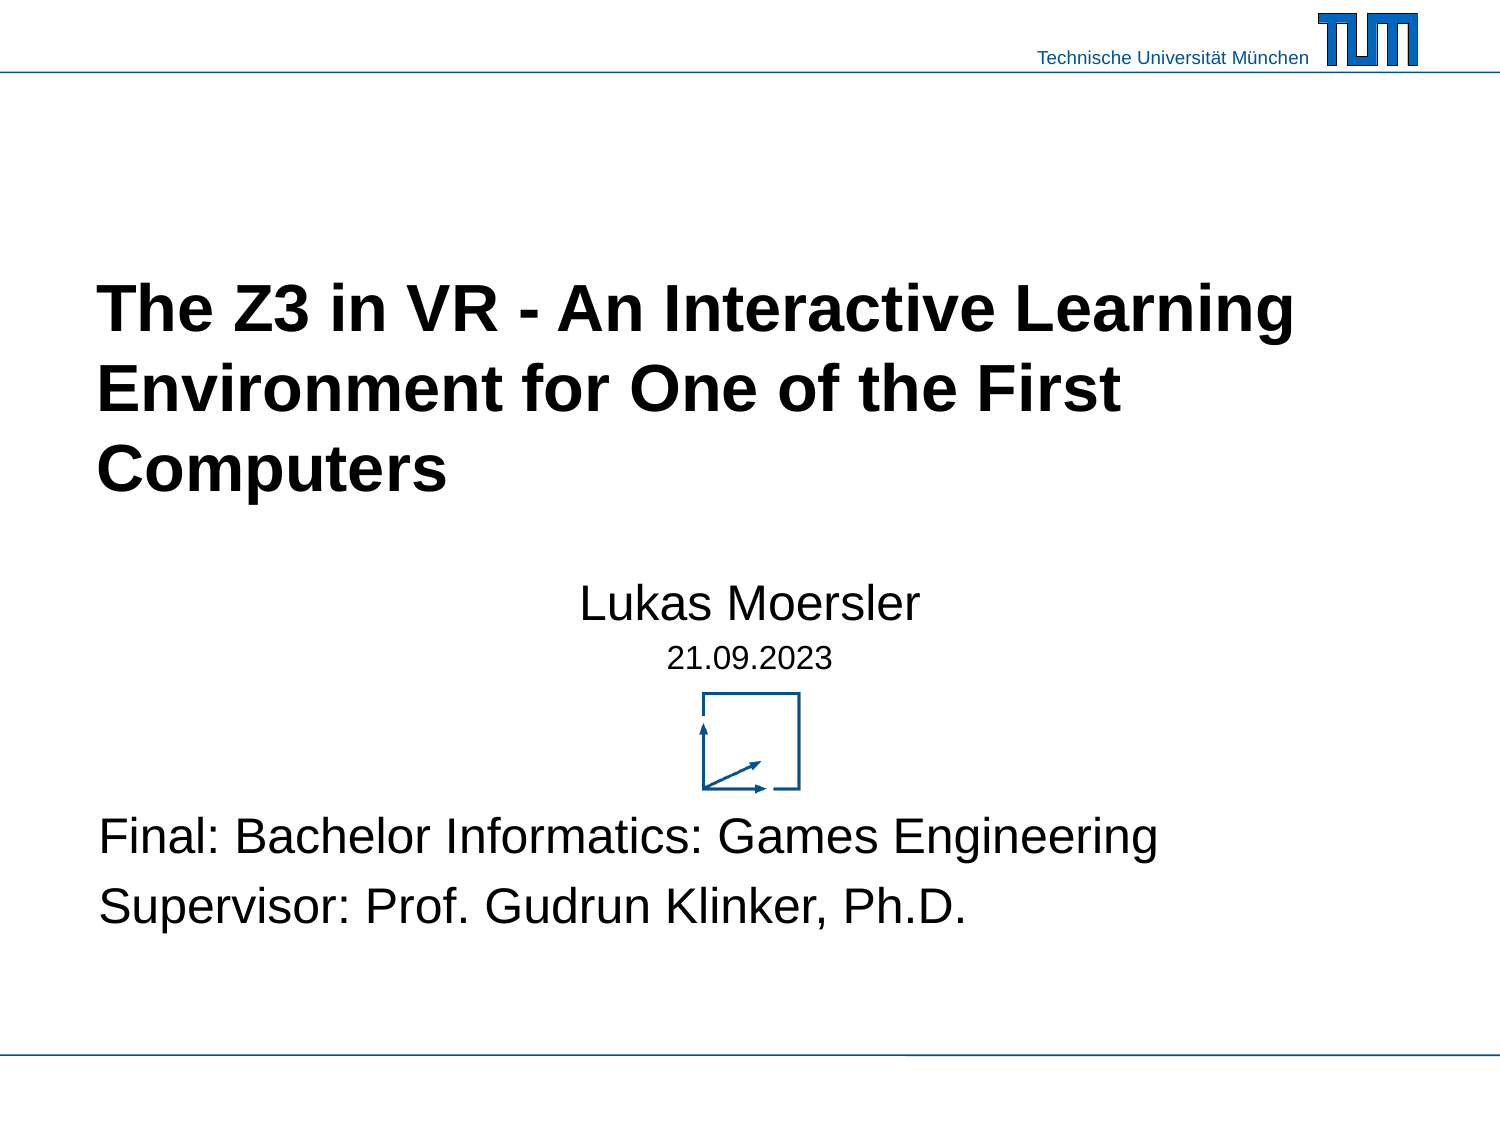

# The Z3 in VR - An Interactive Learning Environment for One of the First Computers
Lukas Moersler
21.09.2023
Final: Bachelor Informatics: Games Engineering
Supervisor: Prof. Gudrun Klinker, Ph.D.